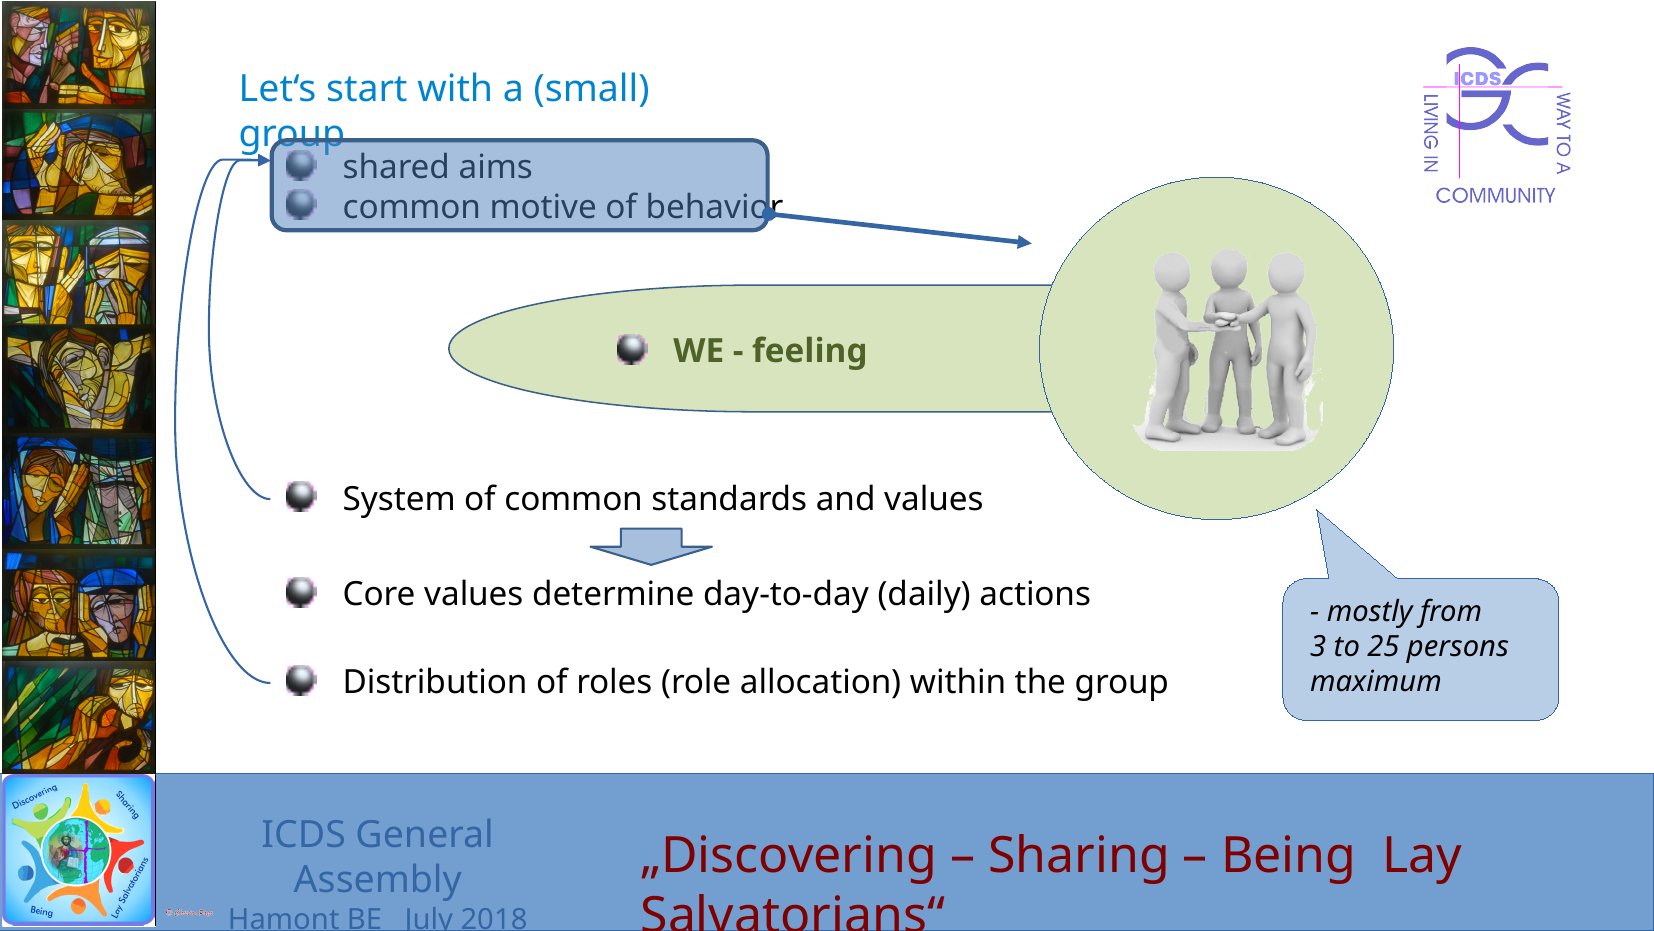

Let‘s start with a (small) group
shared aims
common motive of behavior
WE - feeling
System of common standards and values
Core values determine day-to-day (daily) actions
- mostly from
3 to 25 persons
maximum
Distribution of roles (role allocation) within the group
„Discovering – Sharing – Being Lay Salvatorians“